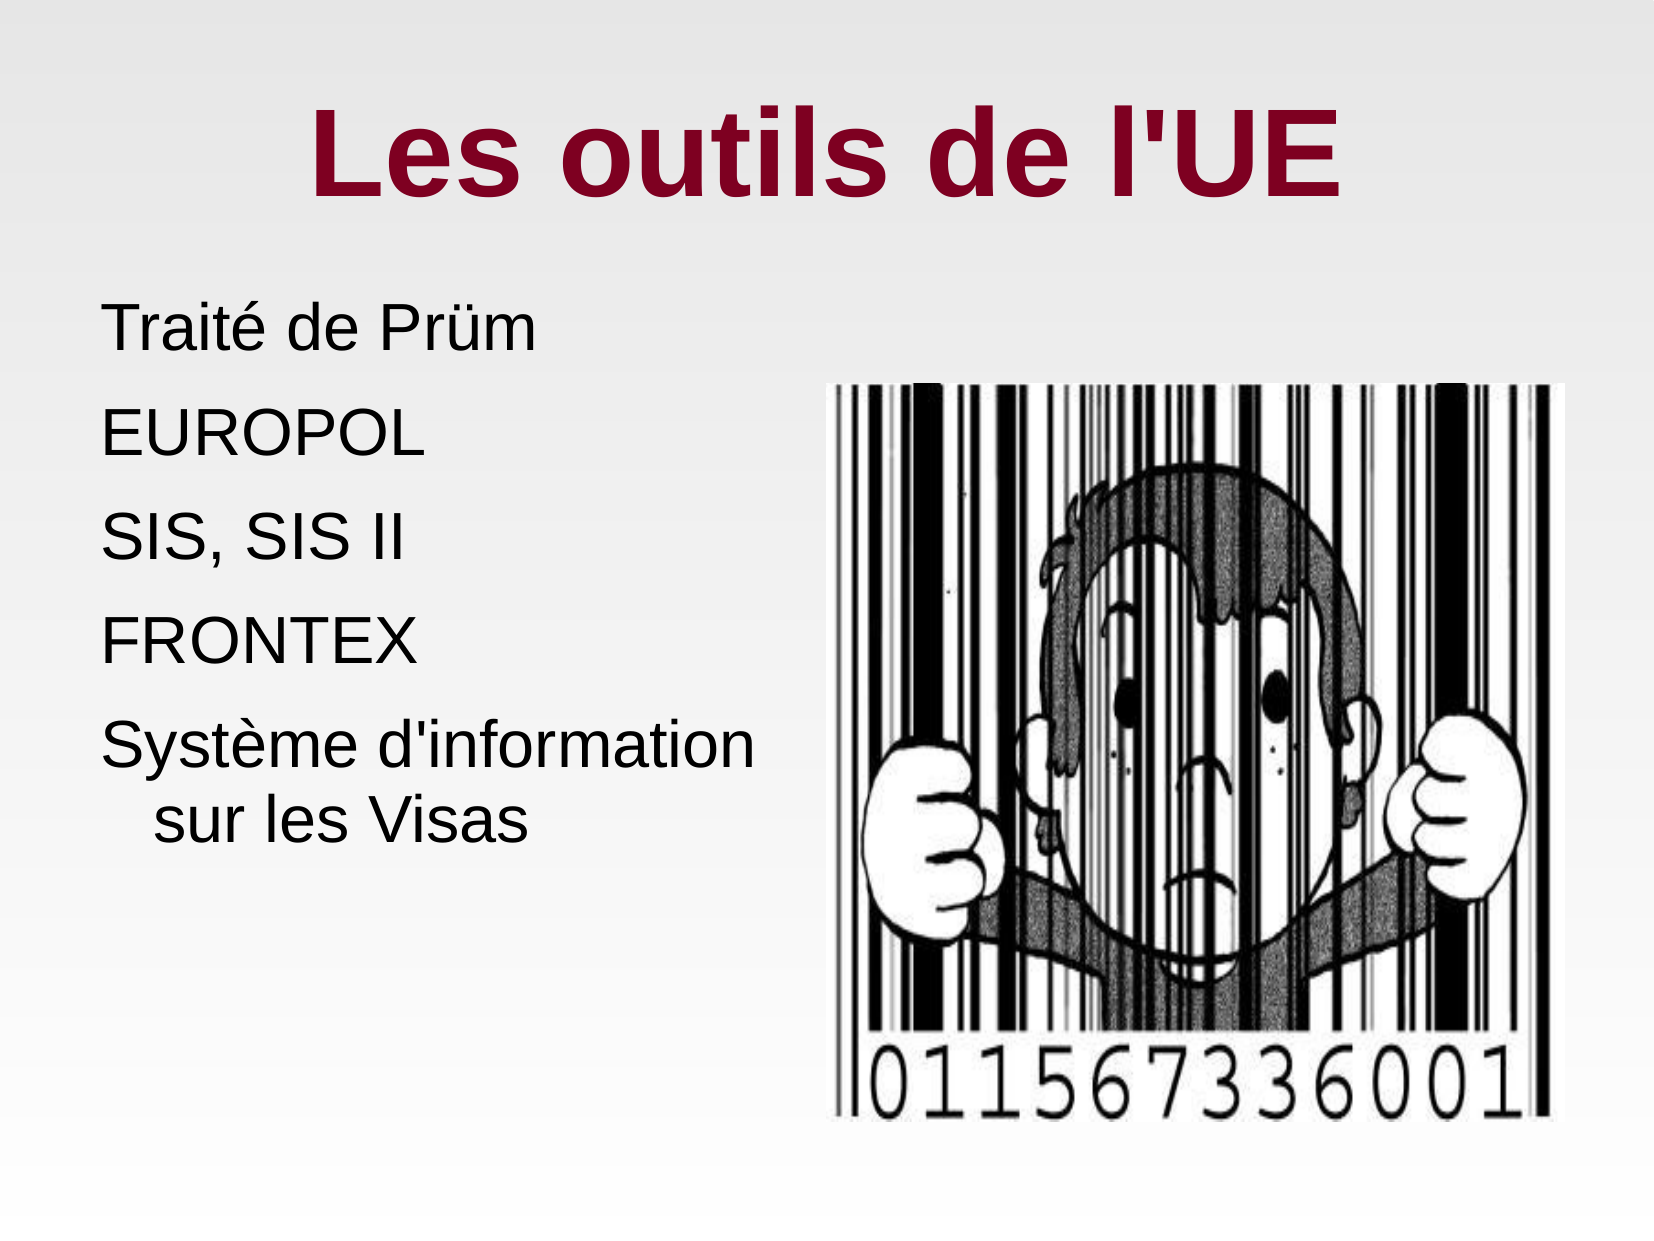

# Les outils de l'UE
Traité de Prüm
EUROPOL
SIS, SIS II
FRONTEX
Système d'information sur les Visas